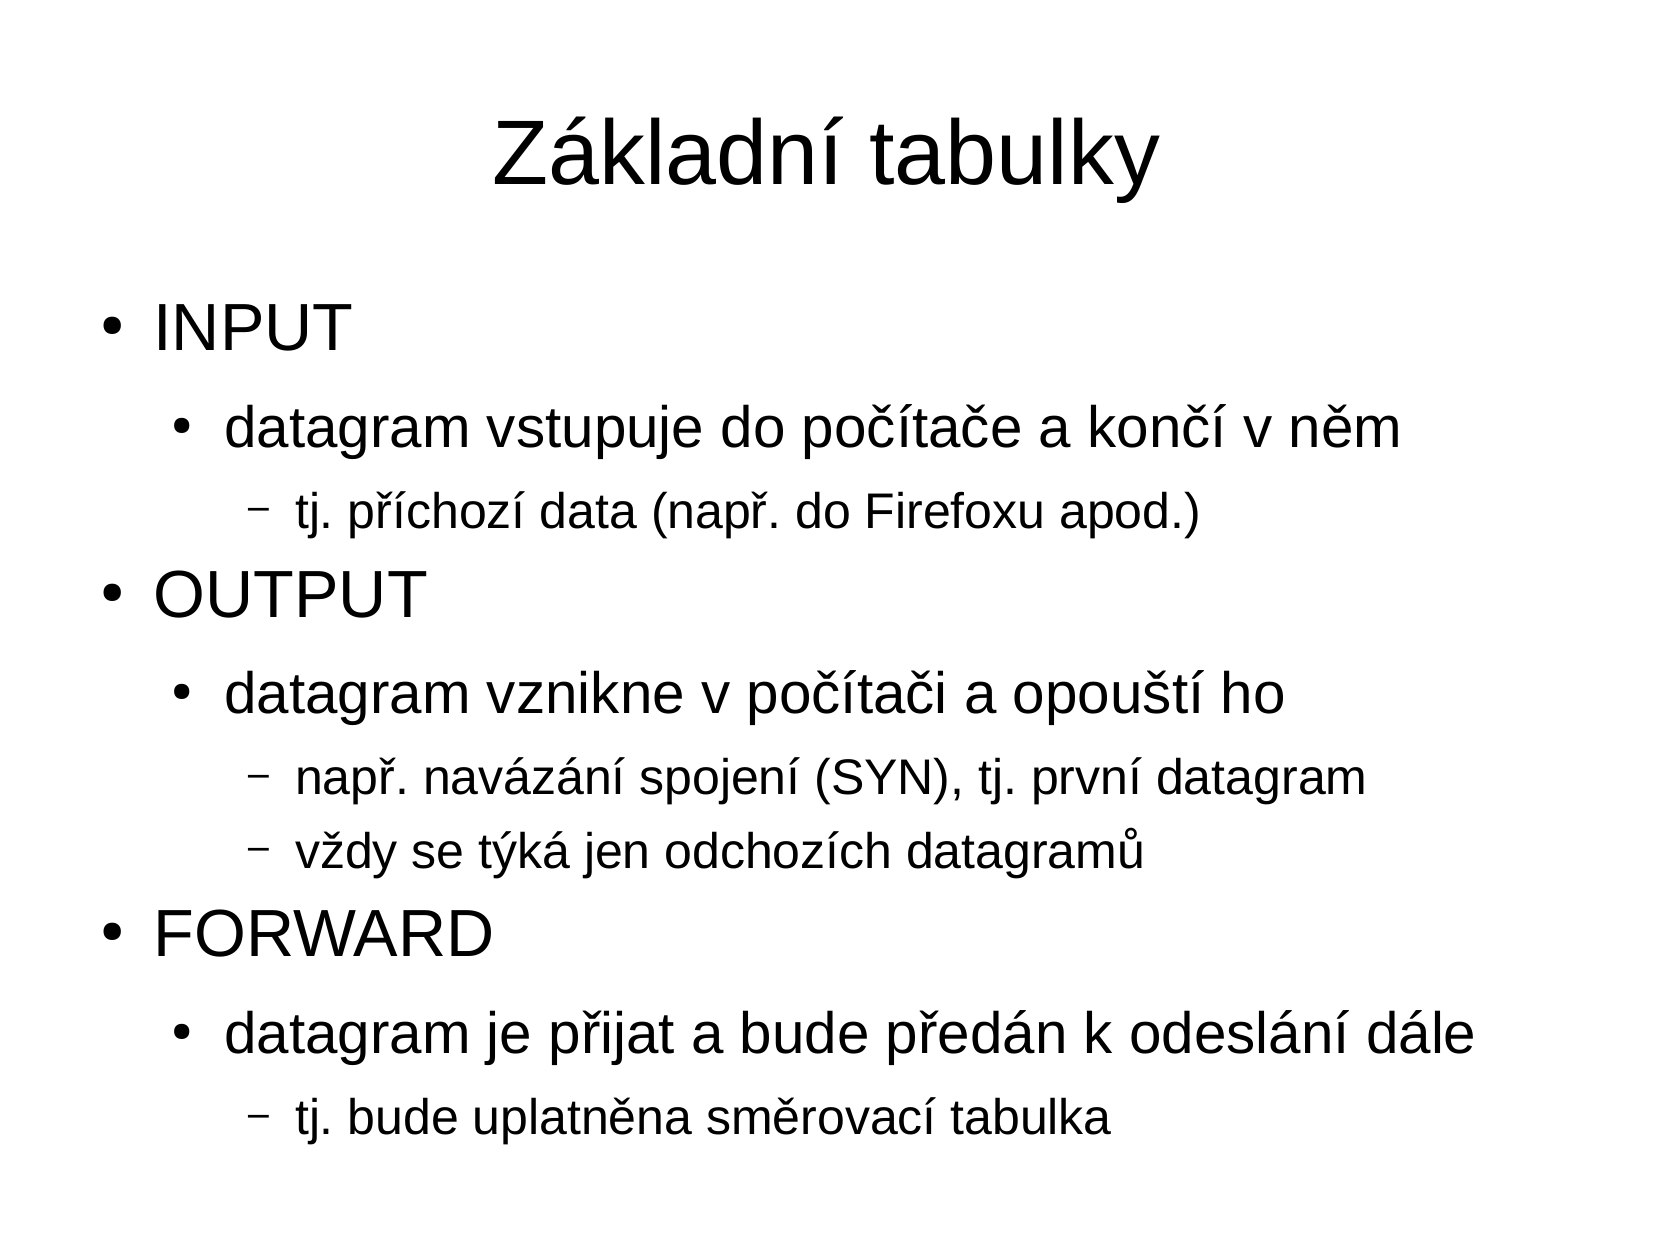

# Základní tabulky
INPUT
datagram vstupuje do počítače a končí v něm
tj. příchozí data (např. do Firefoxu apod.)
OUTPUT
datagram vznikne v počítači a opouští ho
např. navázání spojení (SYN), tj. první datagram
vždy se týká jen odchozích datagramů
FORWARD
datagram je přijat a bude předán k odeslání dále
tj. bude uplatněna směrovací tabulka